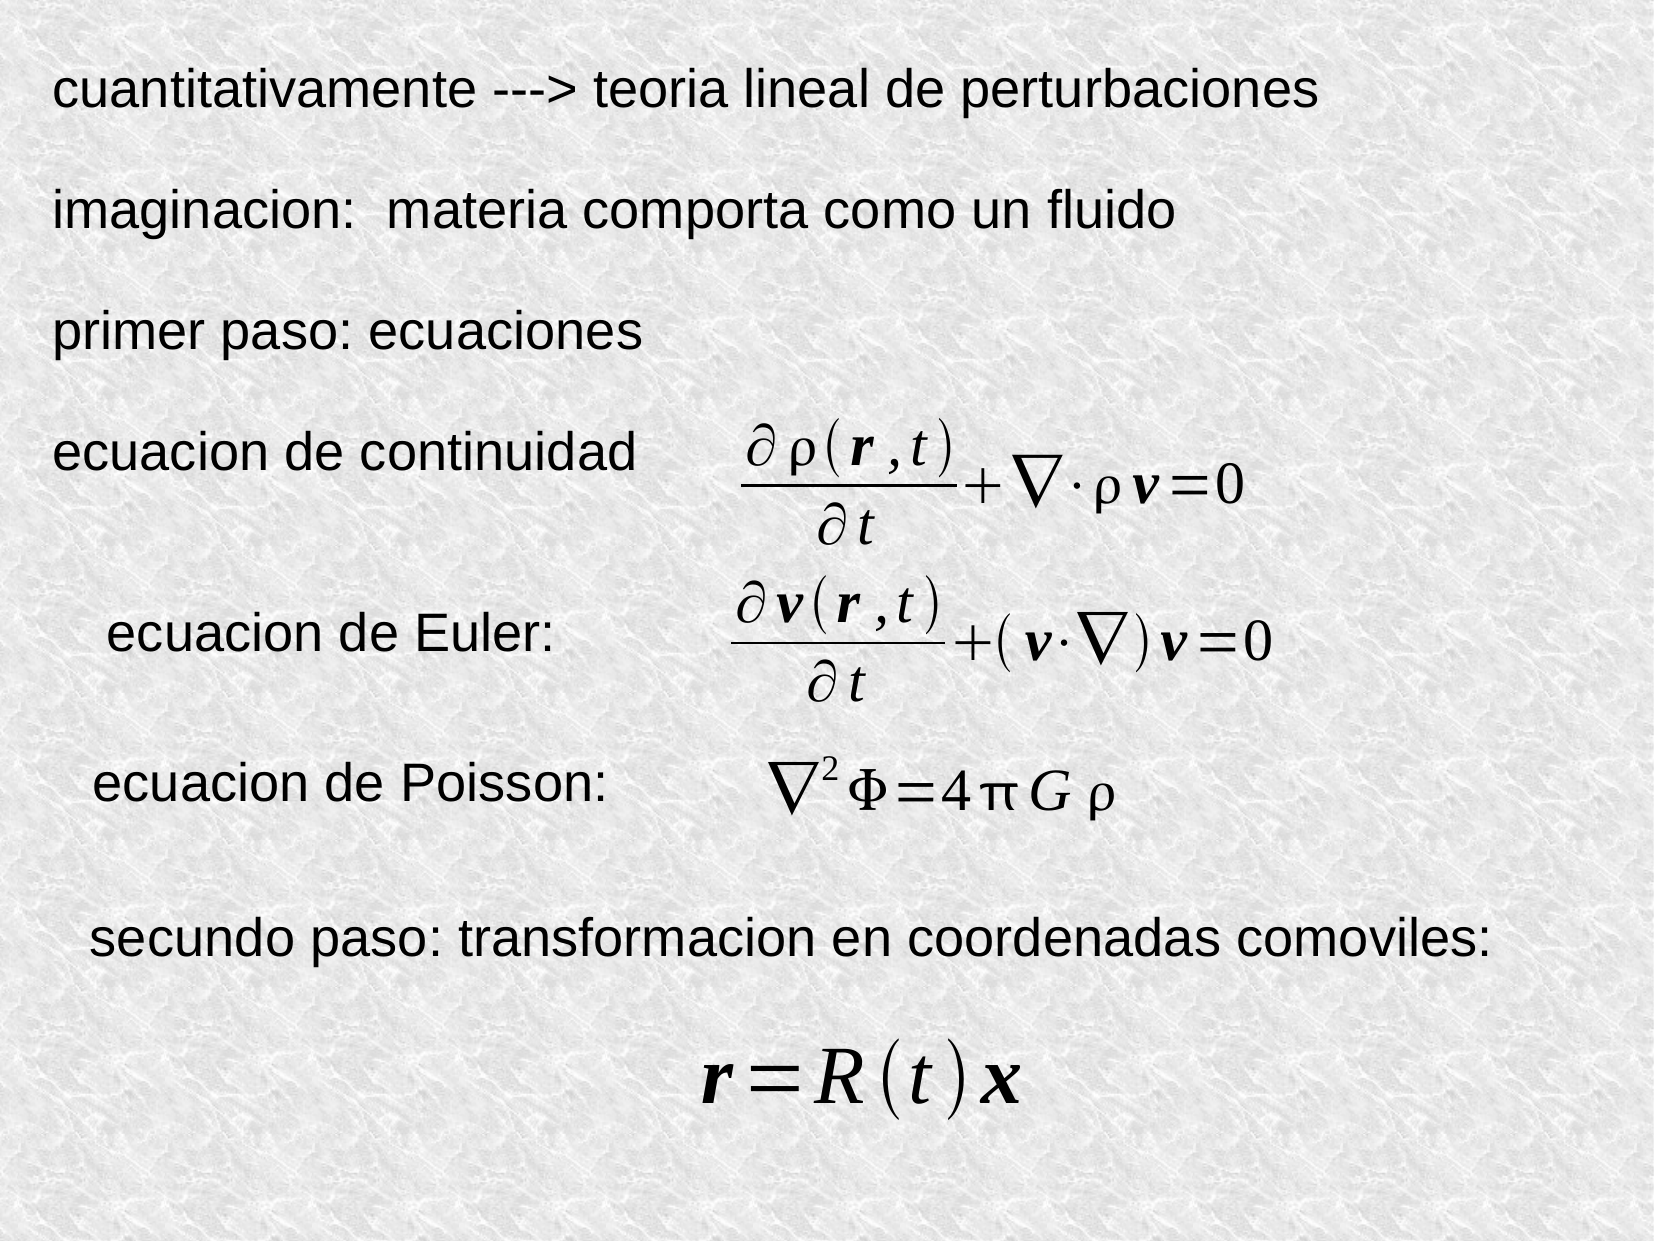

cuantitativamente ---> teoria lineal de perturbaciones
imaginacion: materia comporta como un fluido
primer paso: ecuaciones
ecuacion de continuidad
ecuacion de Euler:
ecuacion de Poisson:
secundo paso: transformacion en coordenadas comoviles: